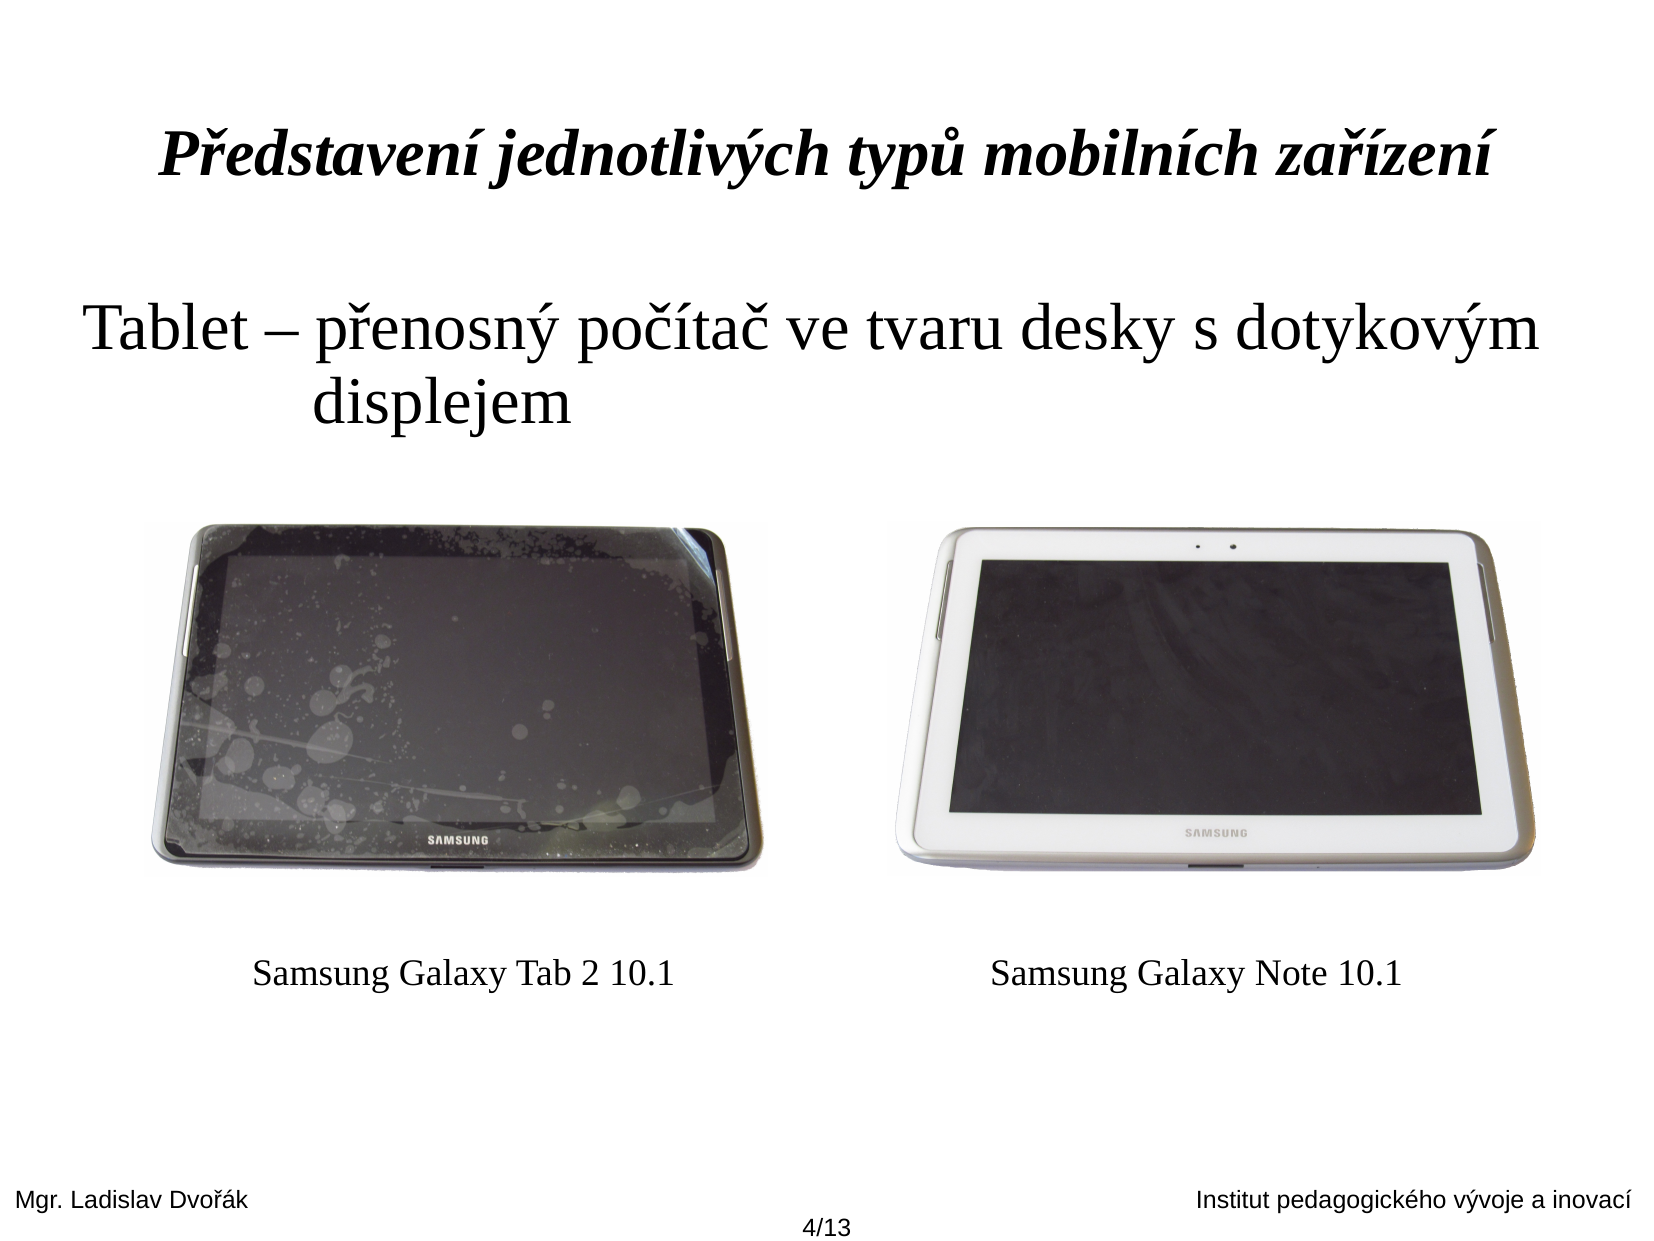

# Představení jednotlivých typů mobilních zařízení
Tablet – přenosný počítač ve tvaru desky s dotykovým displejem
	Samsung Galaxy Tab 2 10.1					Samsung Galaxy Note 10.1
Mgr. Ladislav Dvořák													Institut pedagogického vývoje a inovací
4/13